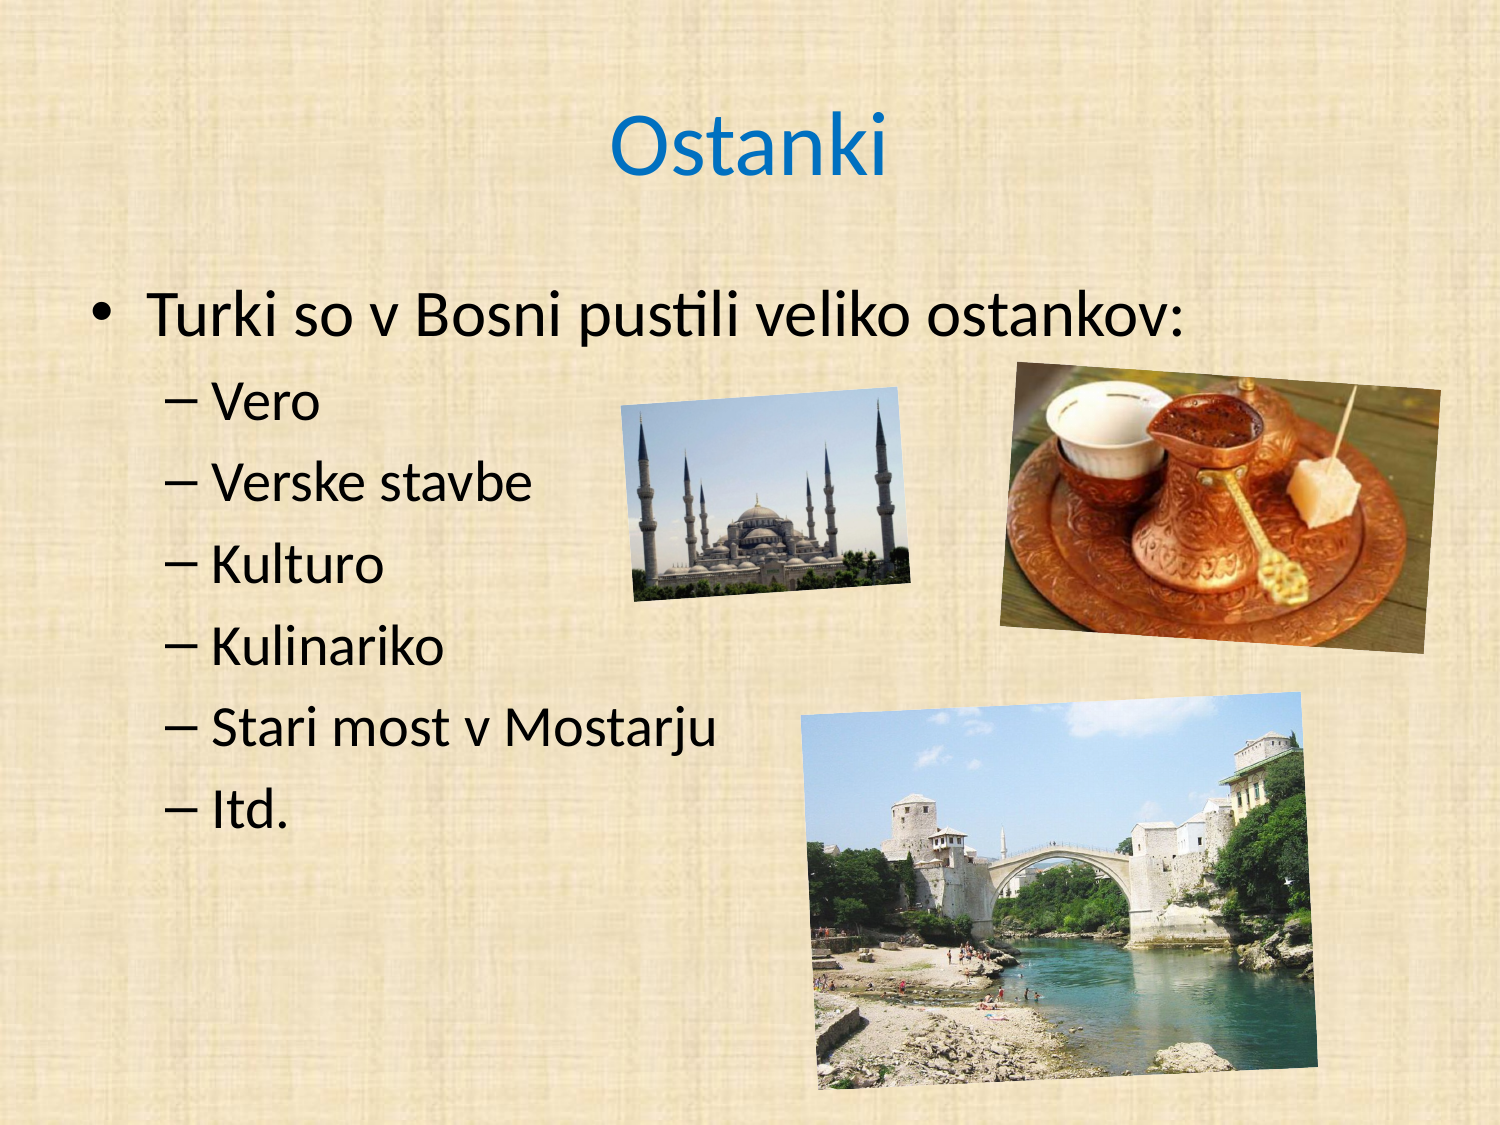

# Ostanki
Turki so v Bosni pustili veliko ostankov:
Vero
Verske stavbe
Kulturo
Kulinariko
Stari most v Mostarju
Itd.